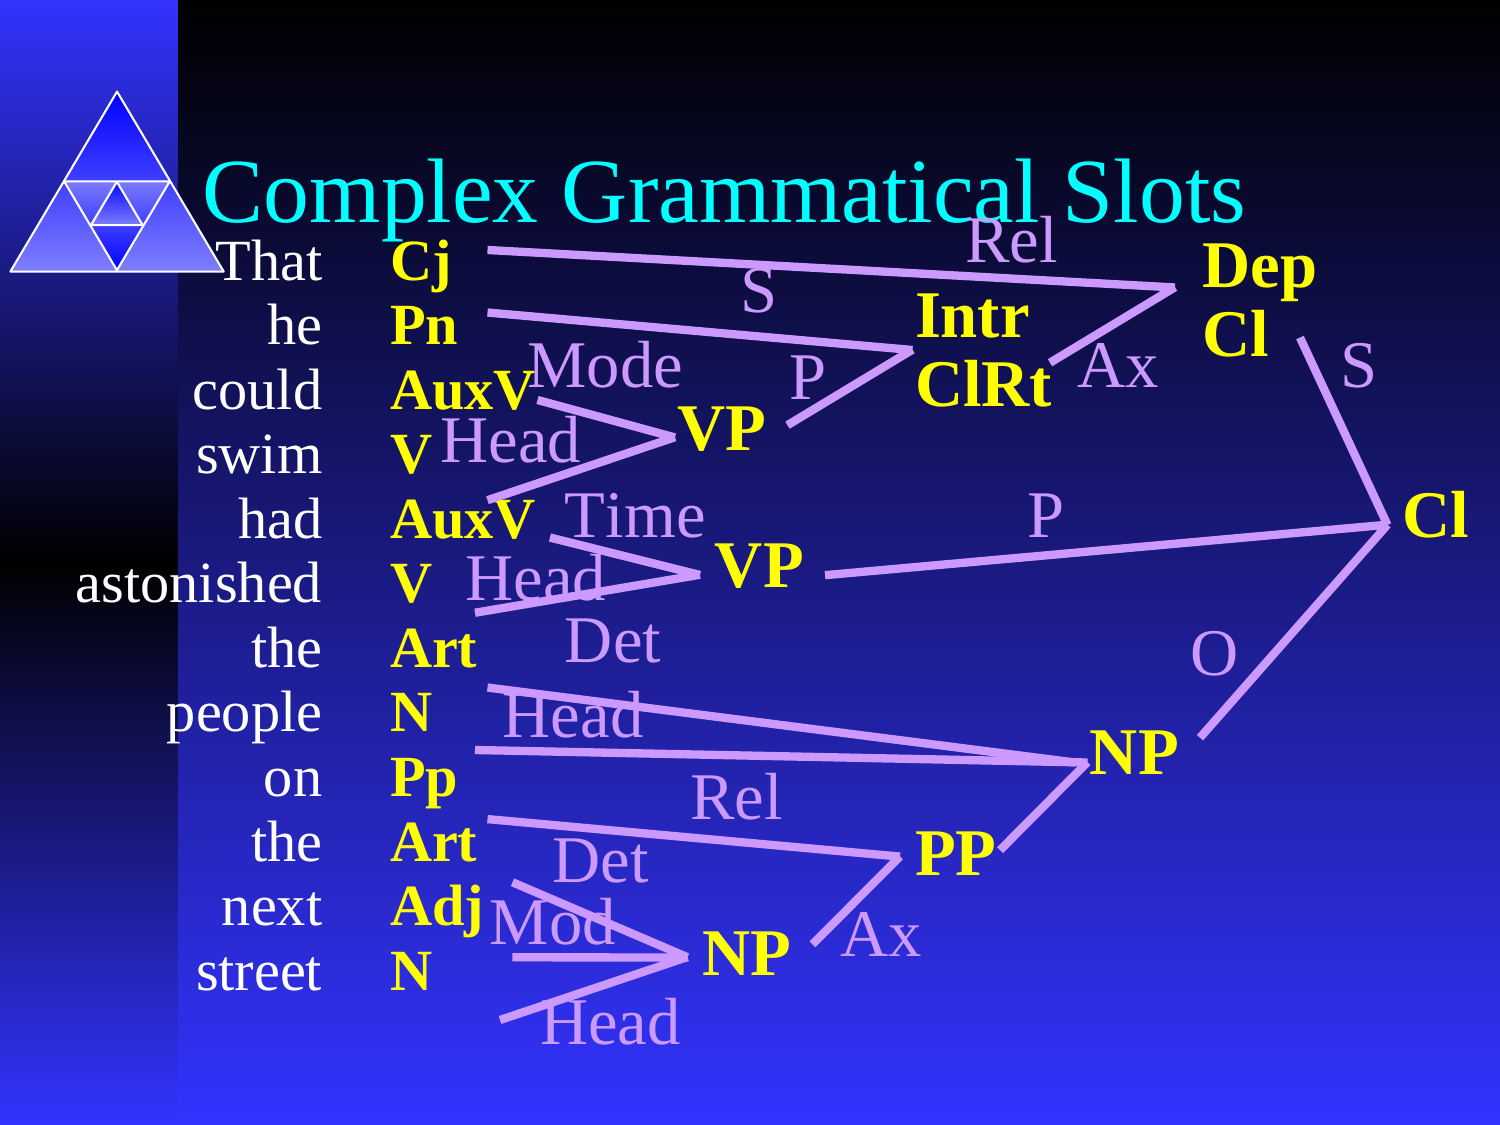

# Complex Grammatical Slots
Rel
That
he
could
swim
had
astonished
the
people
on
the
next
street
Cj
Pn
AuxV
V
AuxV
V
Art
N
Pp
Art
Adj
N
Dep
Cl
S
Intr
ClRt
Mode
Ax
S
P
VP
Head
Time
P
Cl
VP
Head
Det
O
Head
NP
Rel
PP
Det
Mod
Ax
NP
Head